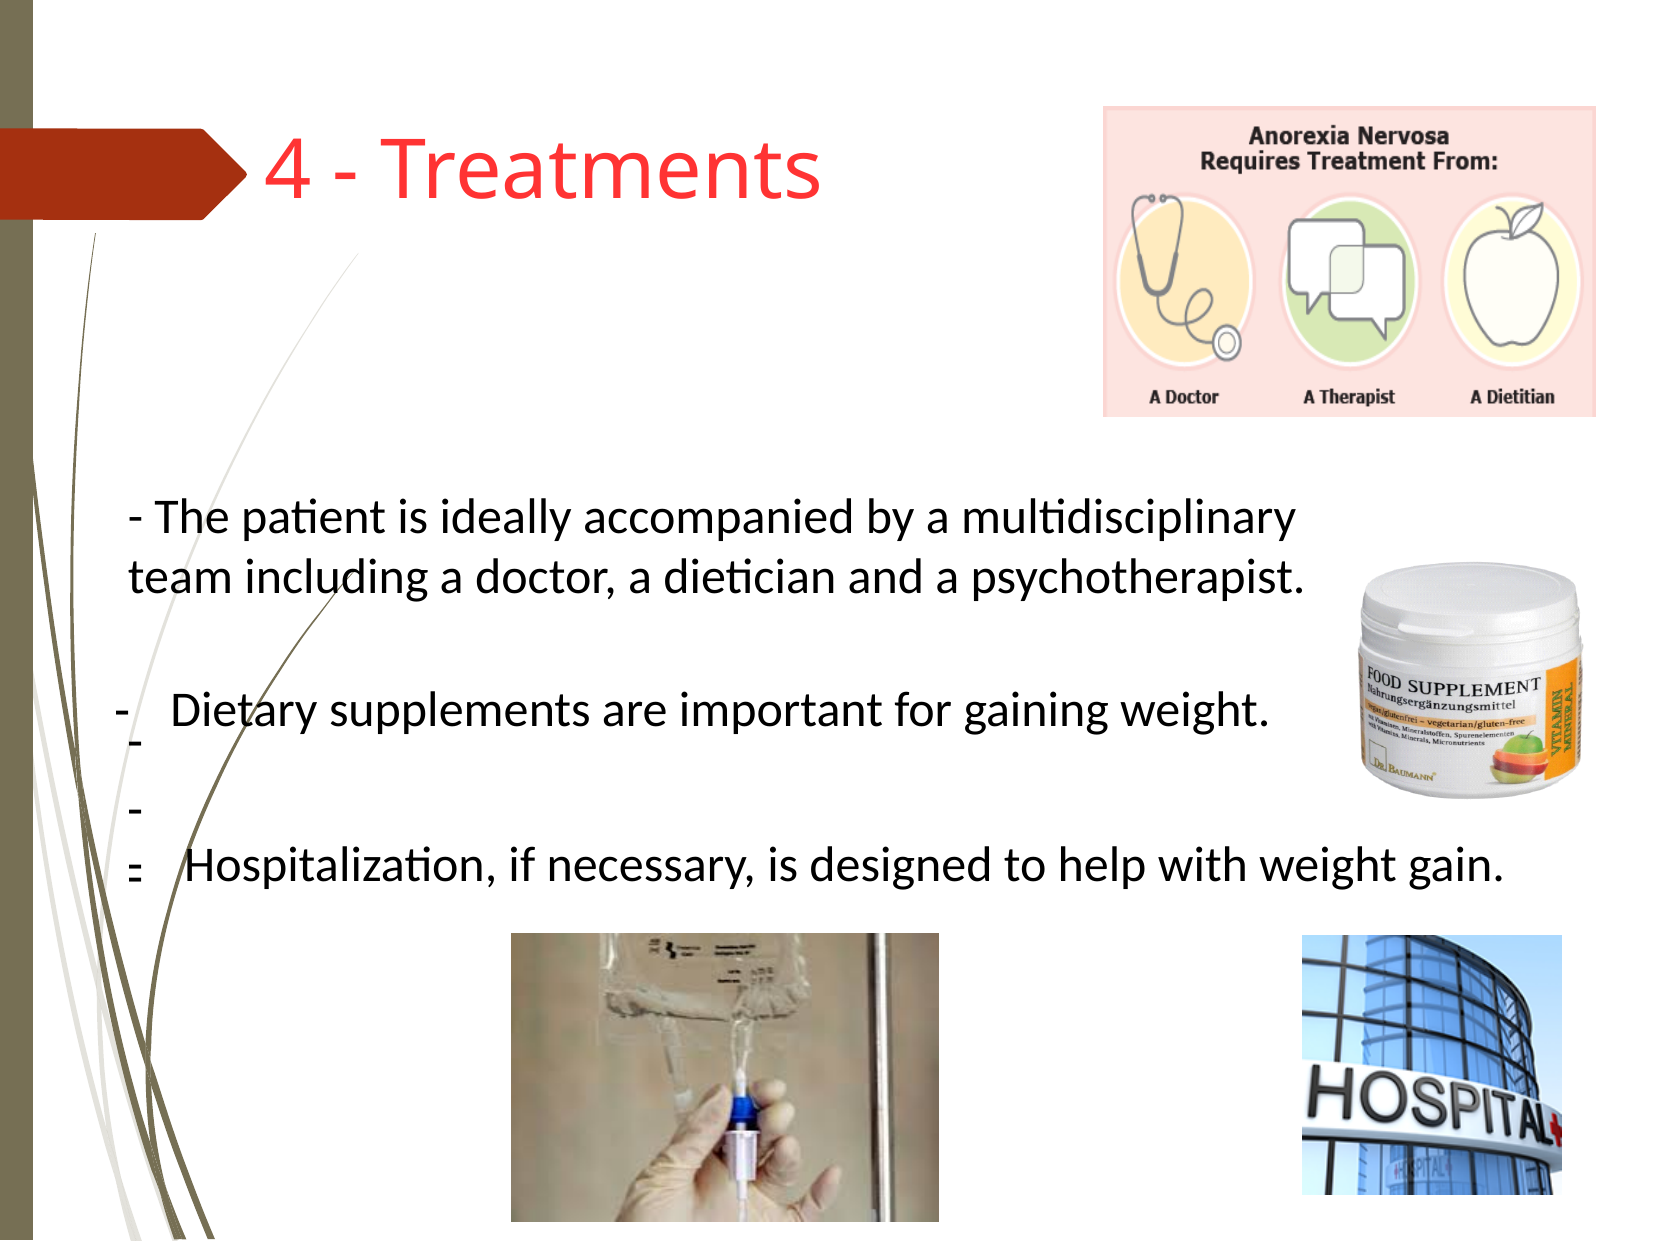

# 4 - Treatments
- The patient is ideally accompanied by a multidisciplinary team including a doctor, a dietician and a psychotherapist.
Dietary supplements are important for gaining weight.
Hospitalization, if necessary, is designed to help with weight gain.